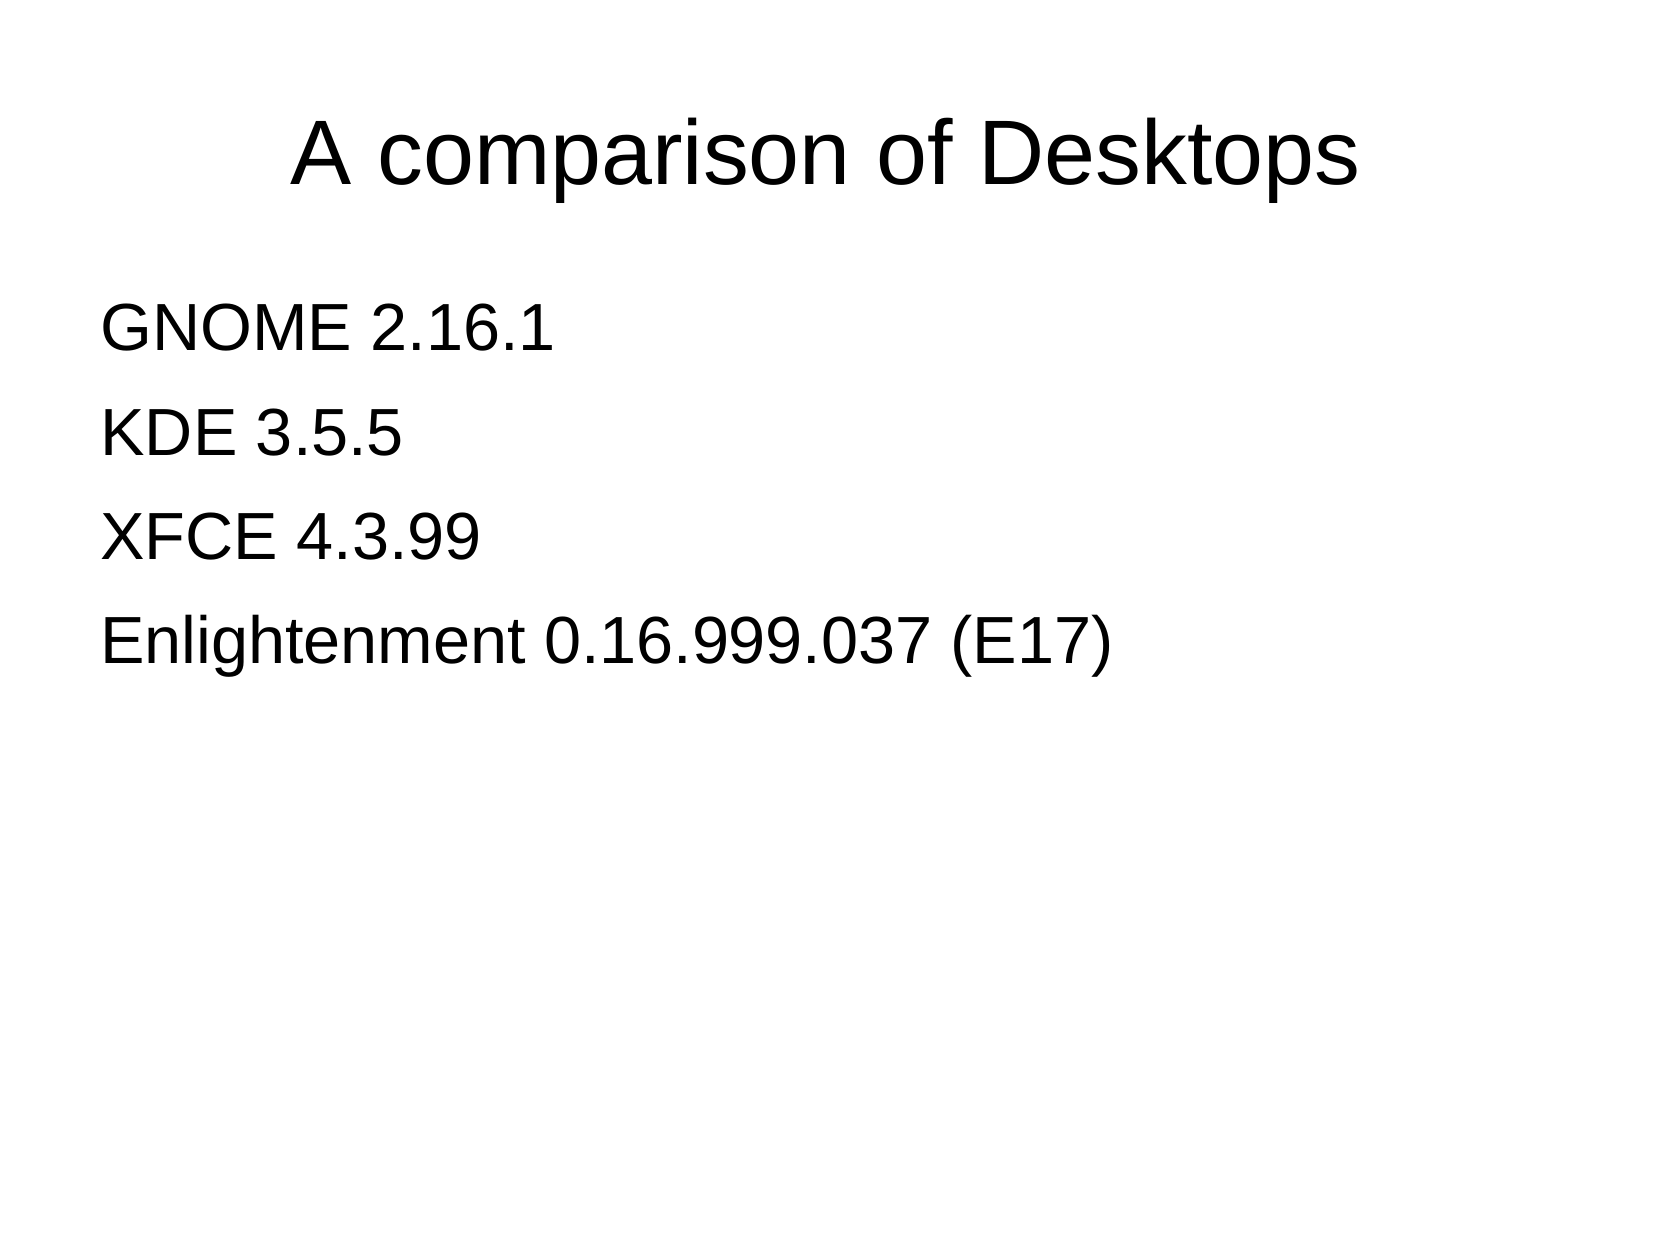

# A comparison of Desktops
GNOME 2.16.1
KDE 3.5.5
XFCE 4.3.99
Enlightenment 0.16.999.037 (E17)